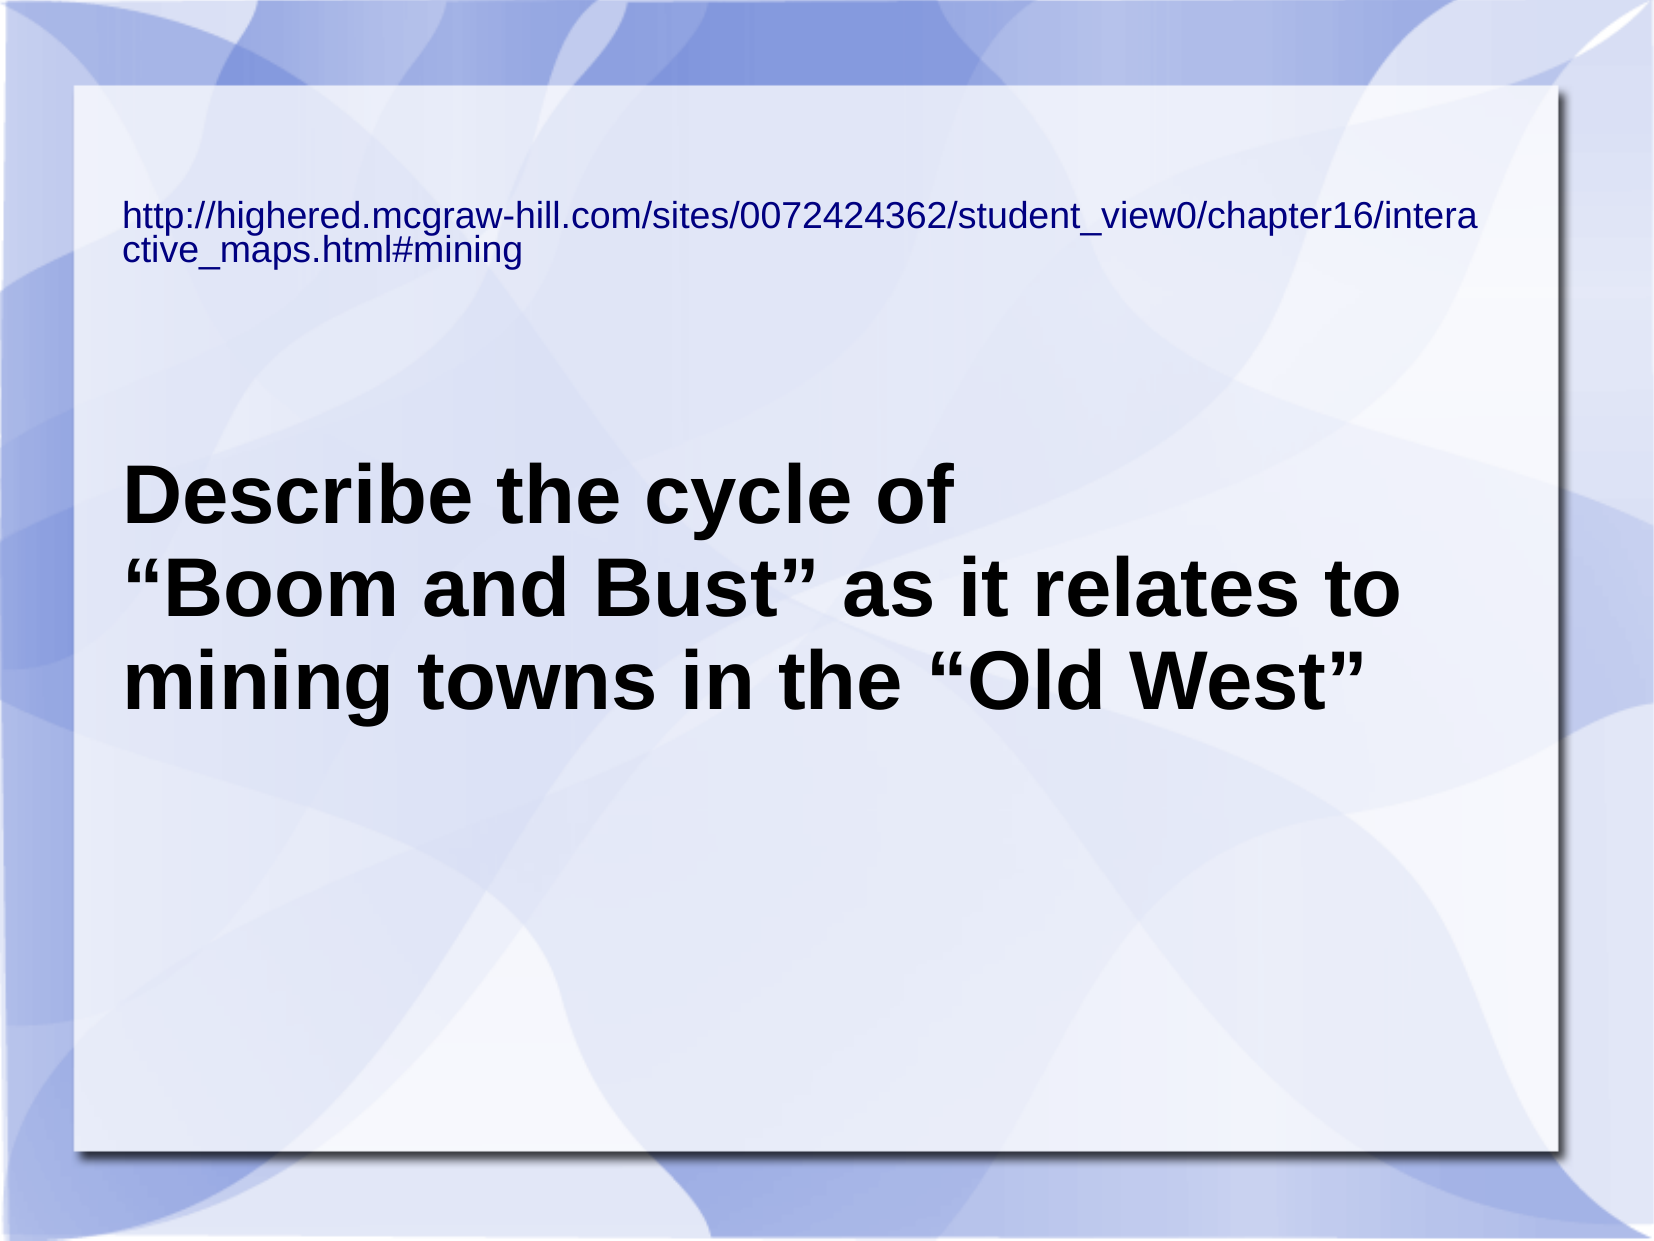

http://highered.mcgraw-hill.com/sites/0072424362/student_view0/chapter16/interactive_maps.html#mining
Describe the cycle of
“Boom and Bust” as it relates to mining towns in the “Old West”